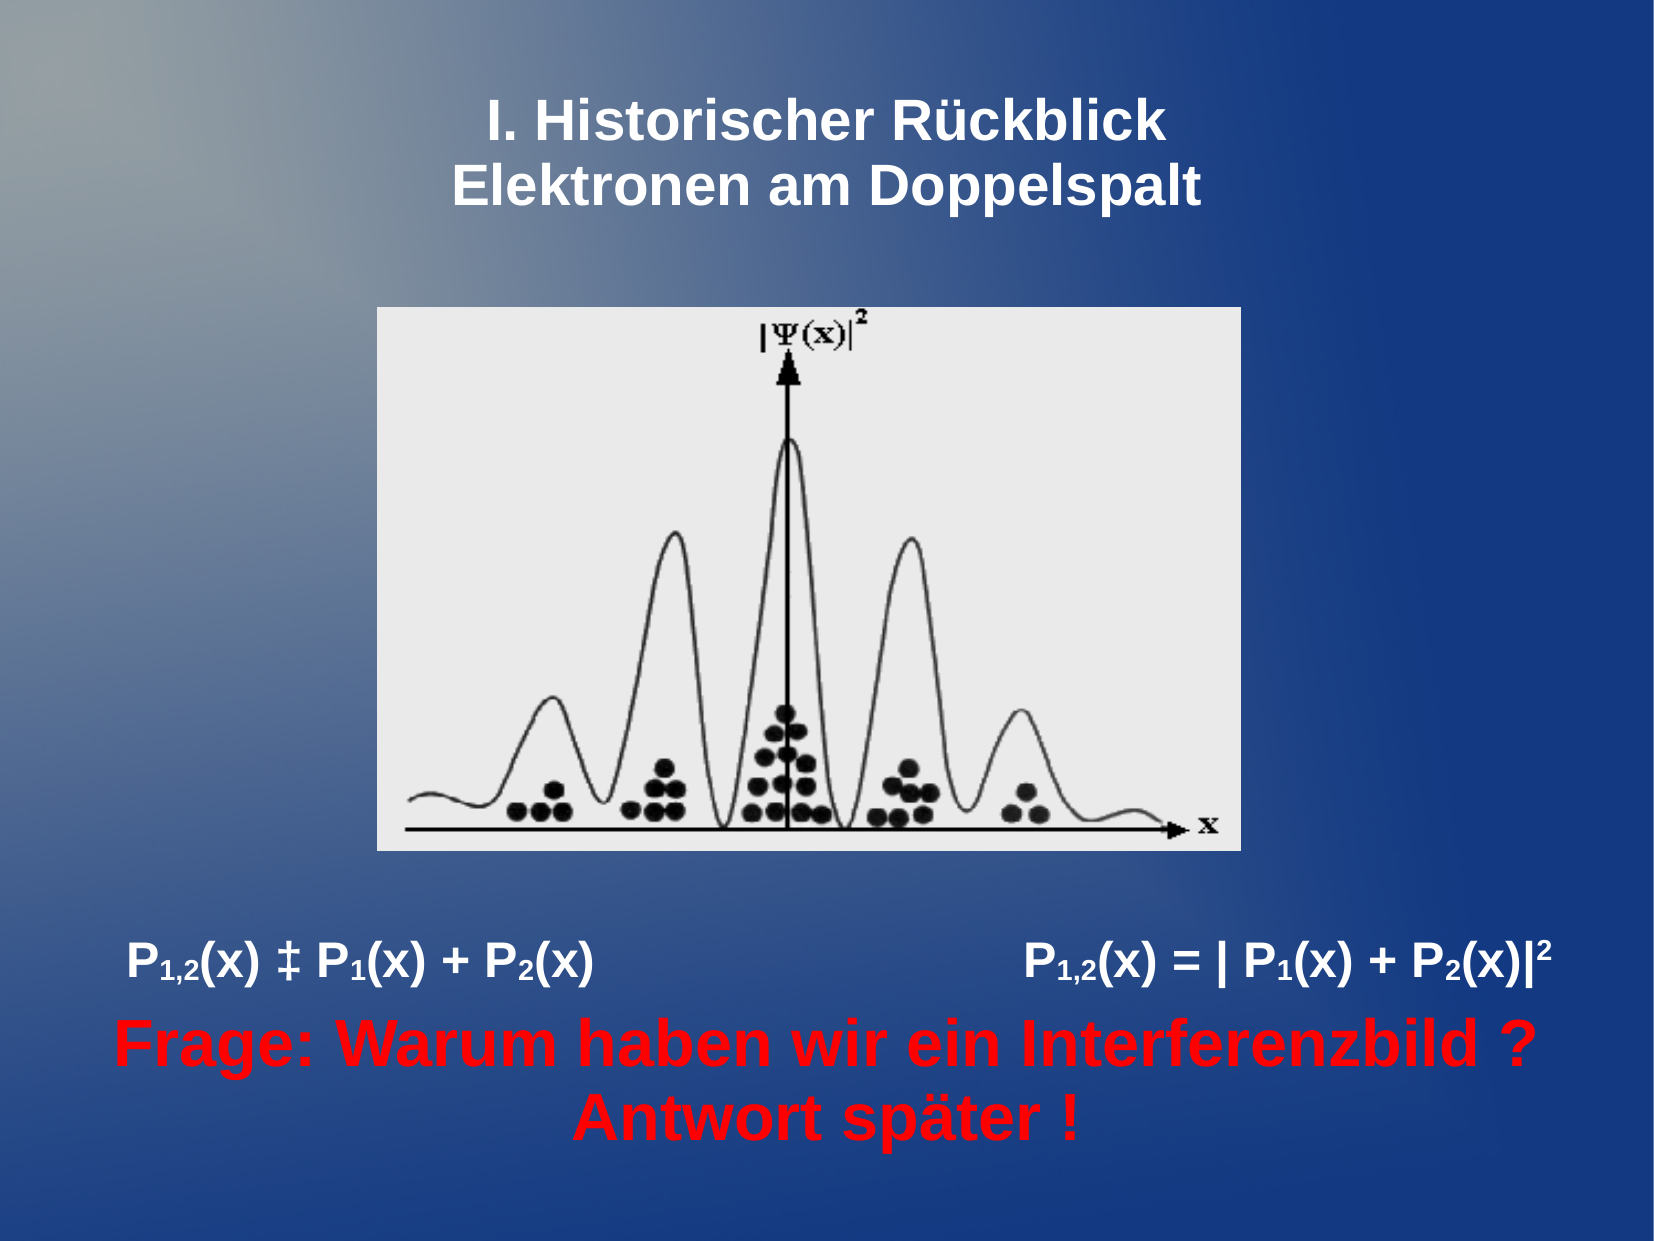

# I. Historischer Rückblick Elektronen am Doppelspalt
P1,2(x) ‡ P1(x) + P2(x)
P1,2(x) = | P1(x) + P2(x)|2
Frage: Warum haben wir ein Interferenzbild ?
Antwort später !